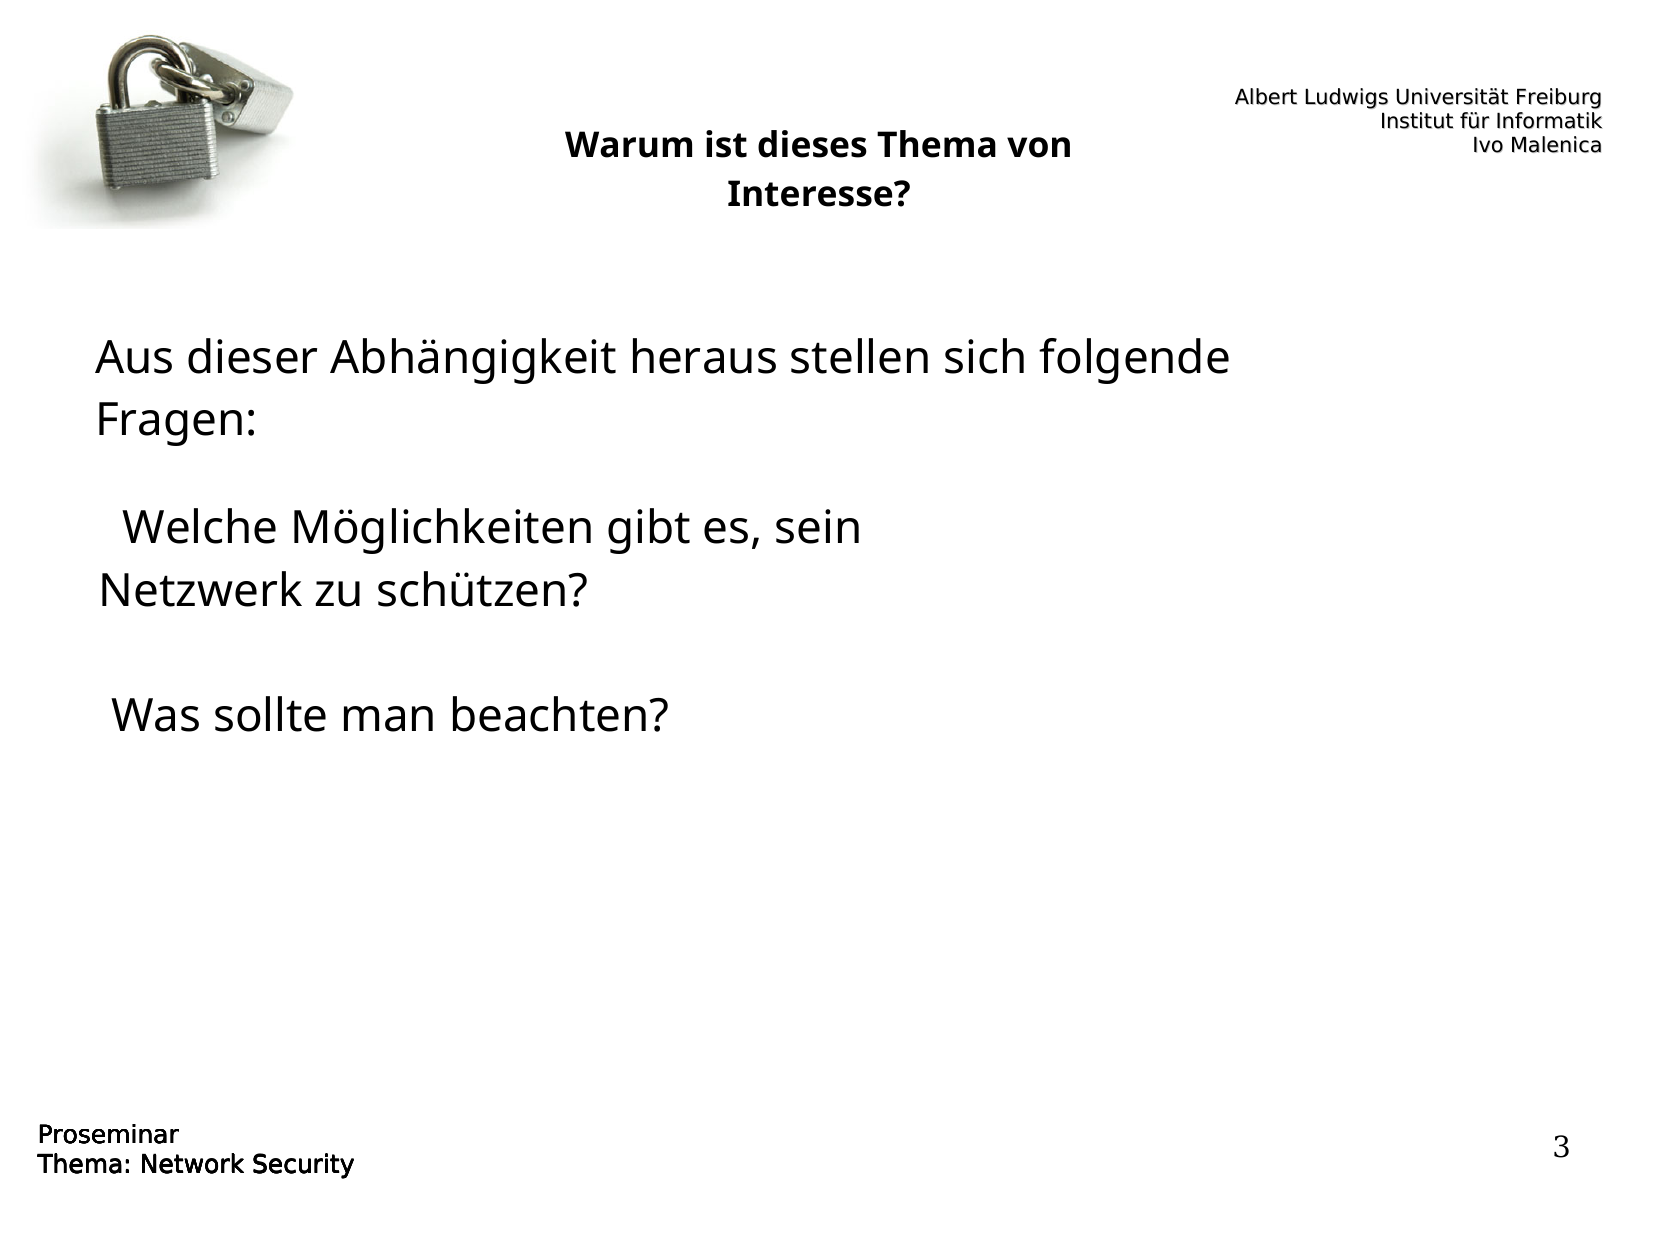

Albert Ludwigs Universität Freiburg
Institut für Informatik
Ivo Malenica
Warum ist dieses Thema von Interesse?
Aus dieser Abhängigkeit heraus stellen sich folgende Fragen:
 Welche Möglichkeiten gibt es, sein 		 		 Netzwerk zu schützen?
 Was sollte man beachten?
# Proseminar Thema: Network Security
Proseminar
Thema: Network Security
Proseminar
Thema: Network Security
Proseminar
Thema: Network Security
Proseminar
Thema: Network Security
3